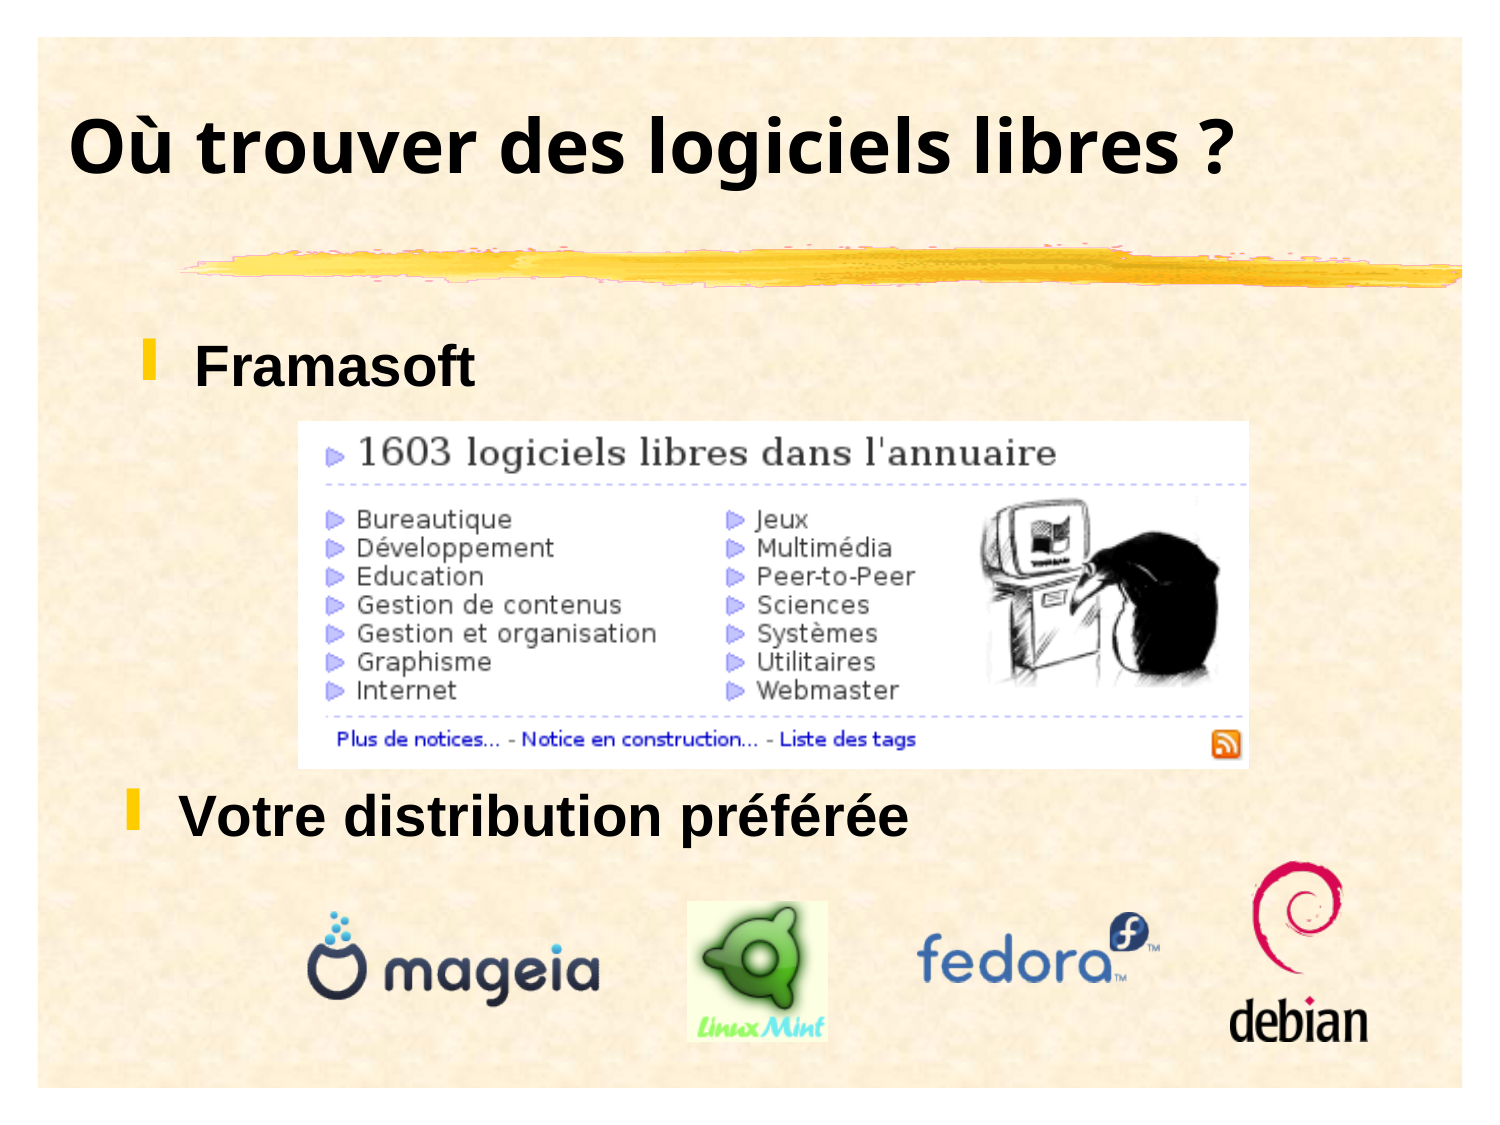

# Où trouver des logiciels libres ?
Framasoft
Votre distribution préférée